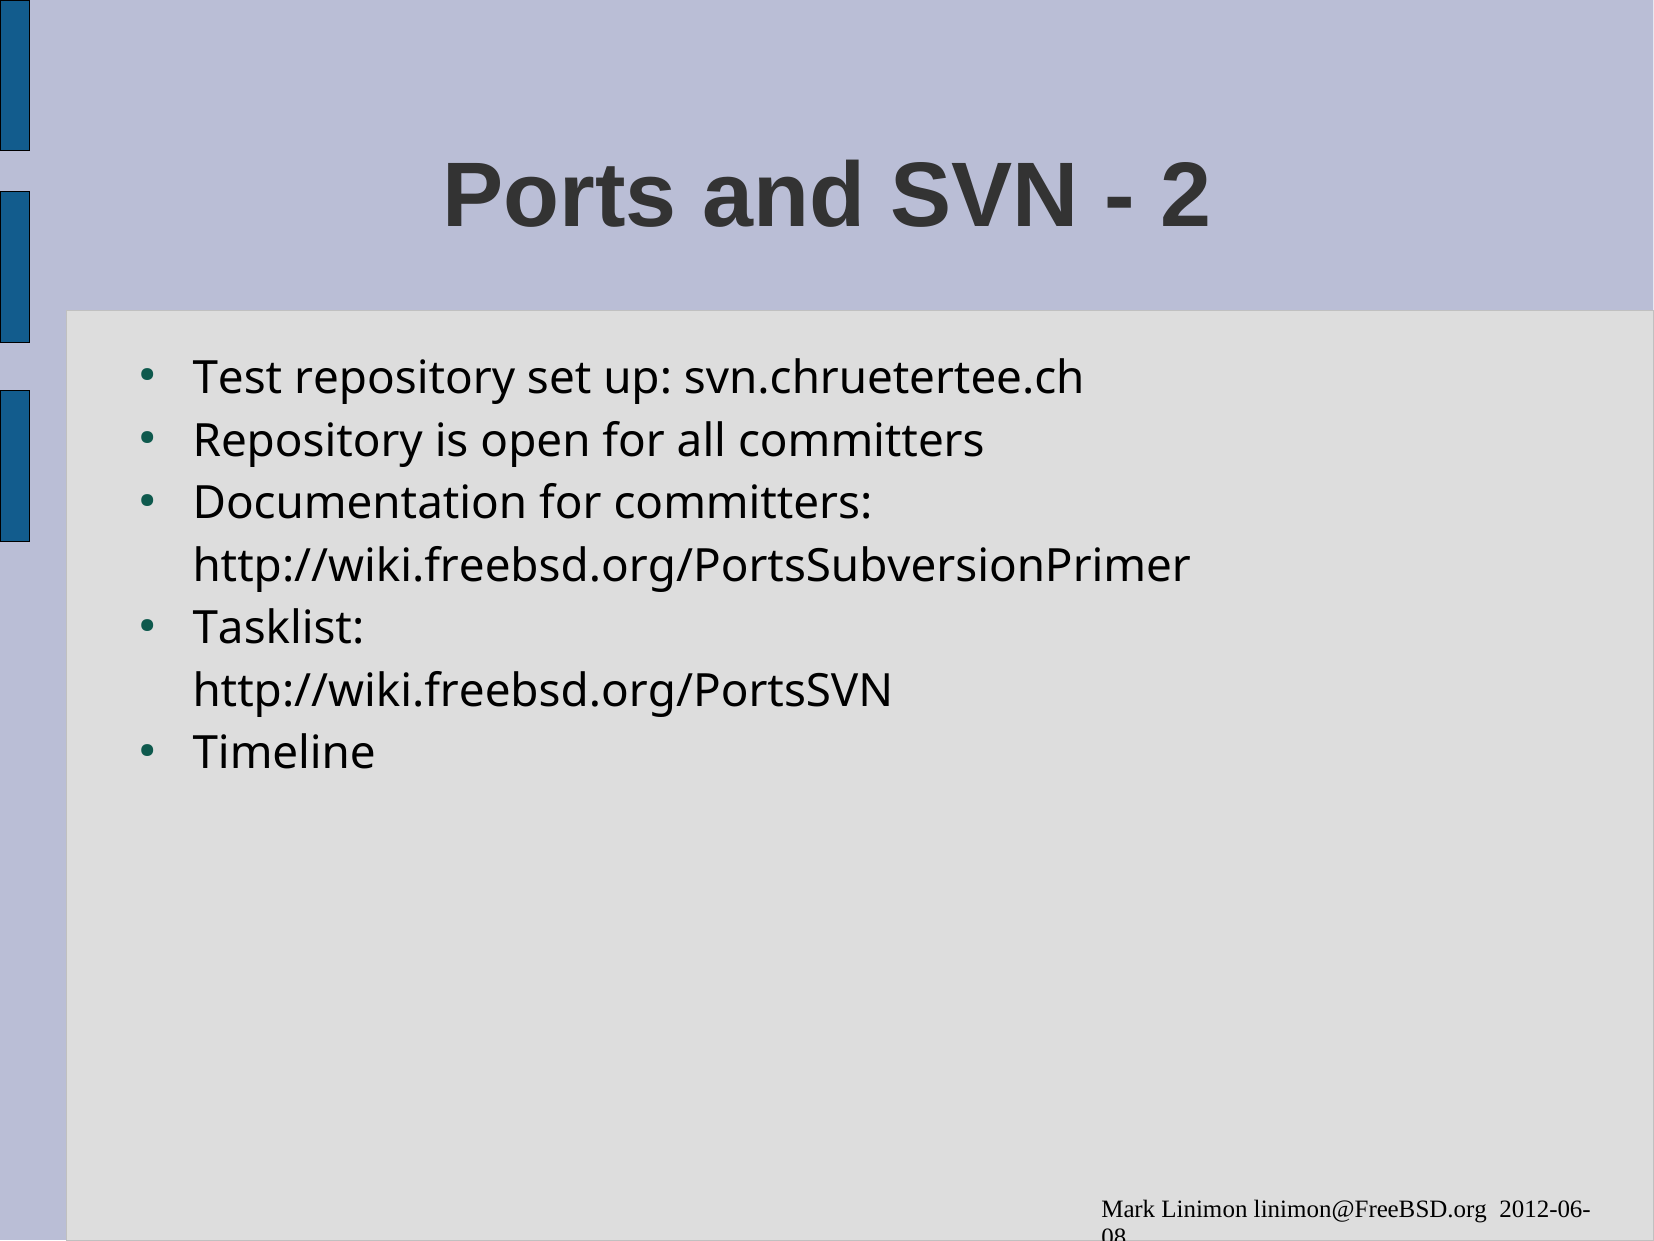

# Ports and SVN - 2
Test repository set up: svn.chruetertee.ch
Repository is open for all committers
Documentation for committers: http://wiki.freebsd.org/PortsSubversionPrimer
Tasklist:
http://wiki.freebsd.org/PortsSVN
Timeline
Mark Linimon linimon@FreeBSD.org 2012-06-08